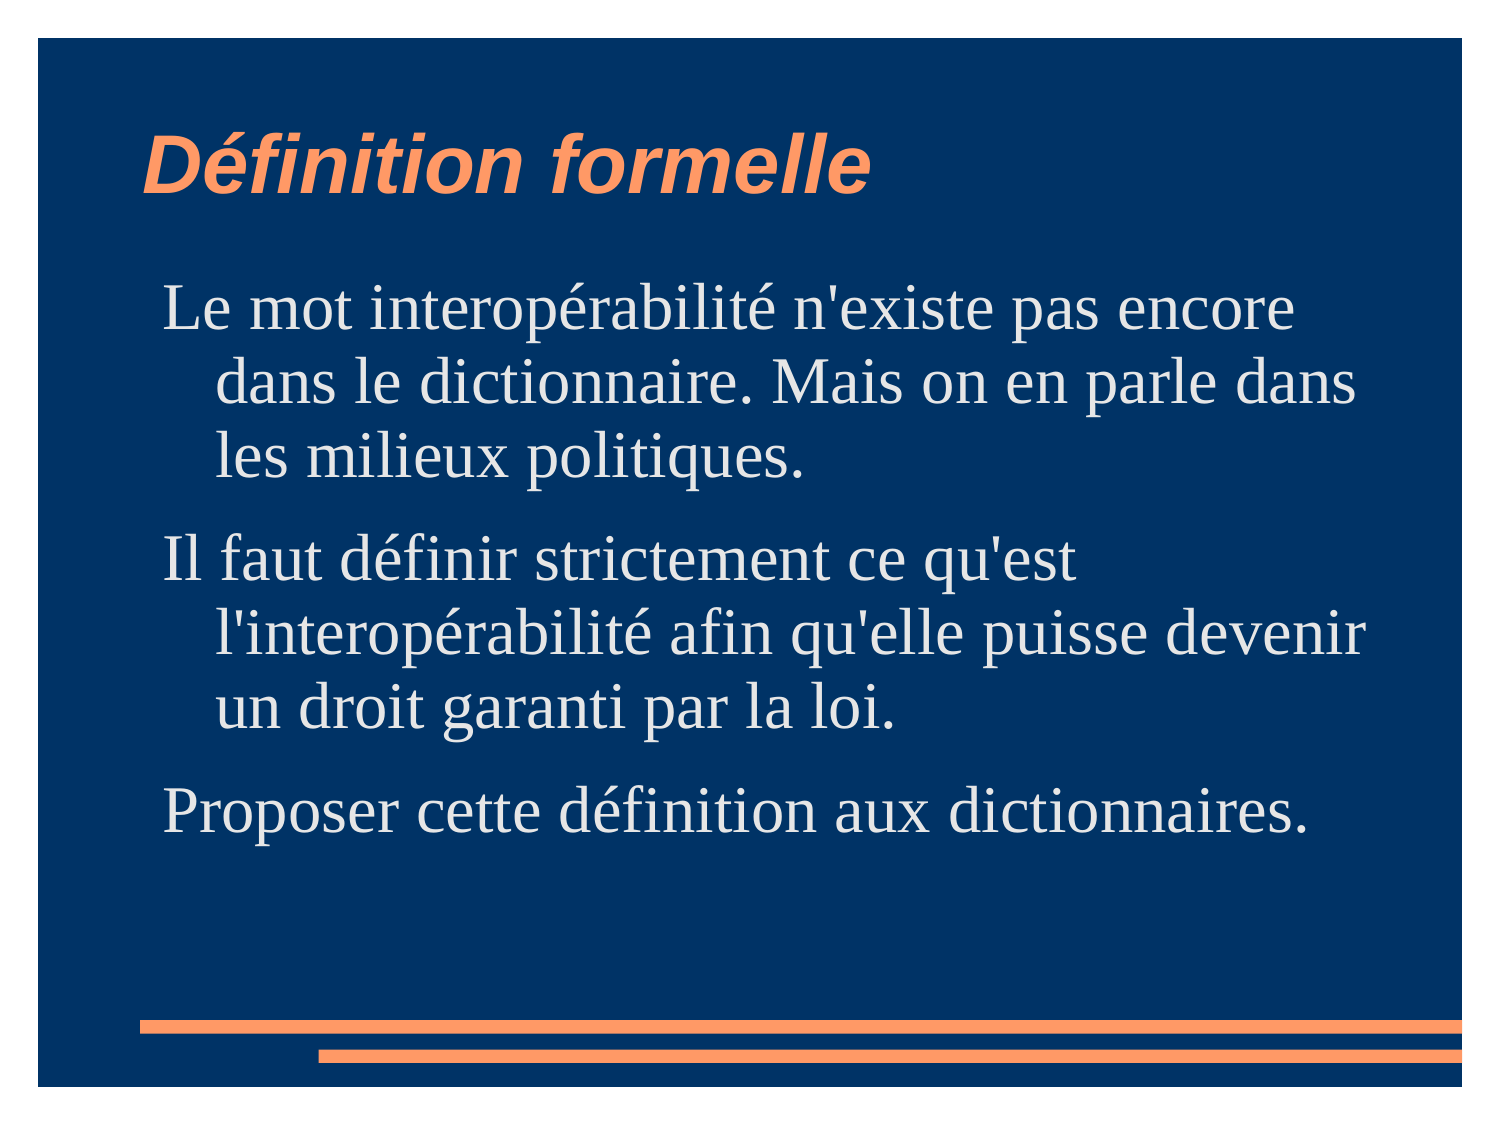

# Définition formelle
Le mot interopérabilité n'existe pas encore dans le dictionnaire. Mais on en parle dans les milieux politiques.
Il faut définir strictement ce qu'est l'interopérabilité afin qu'elle puisse devenir un droit garanti par la loi.
Proposer cette définition aux dictionnaires.